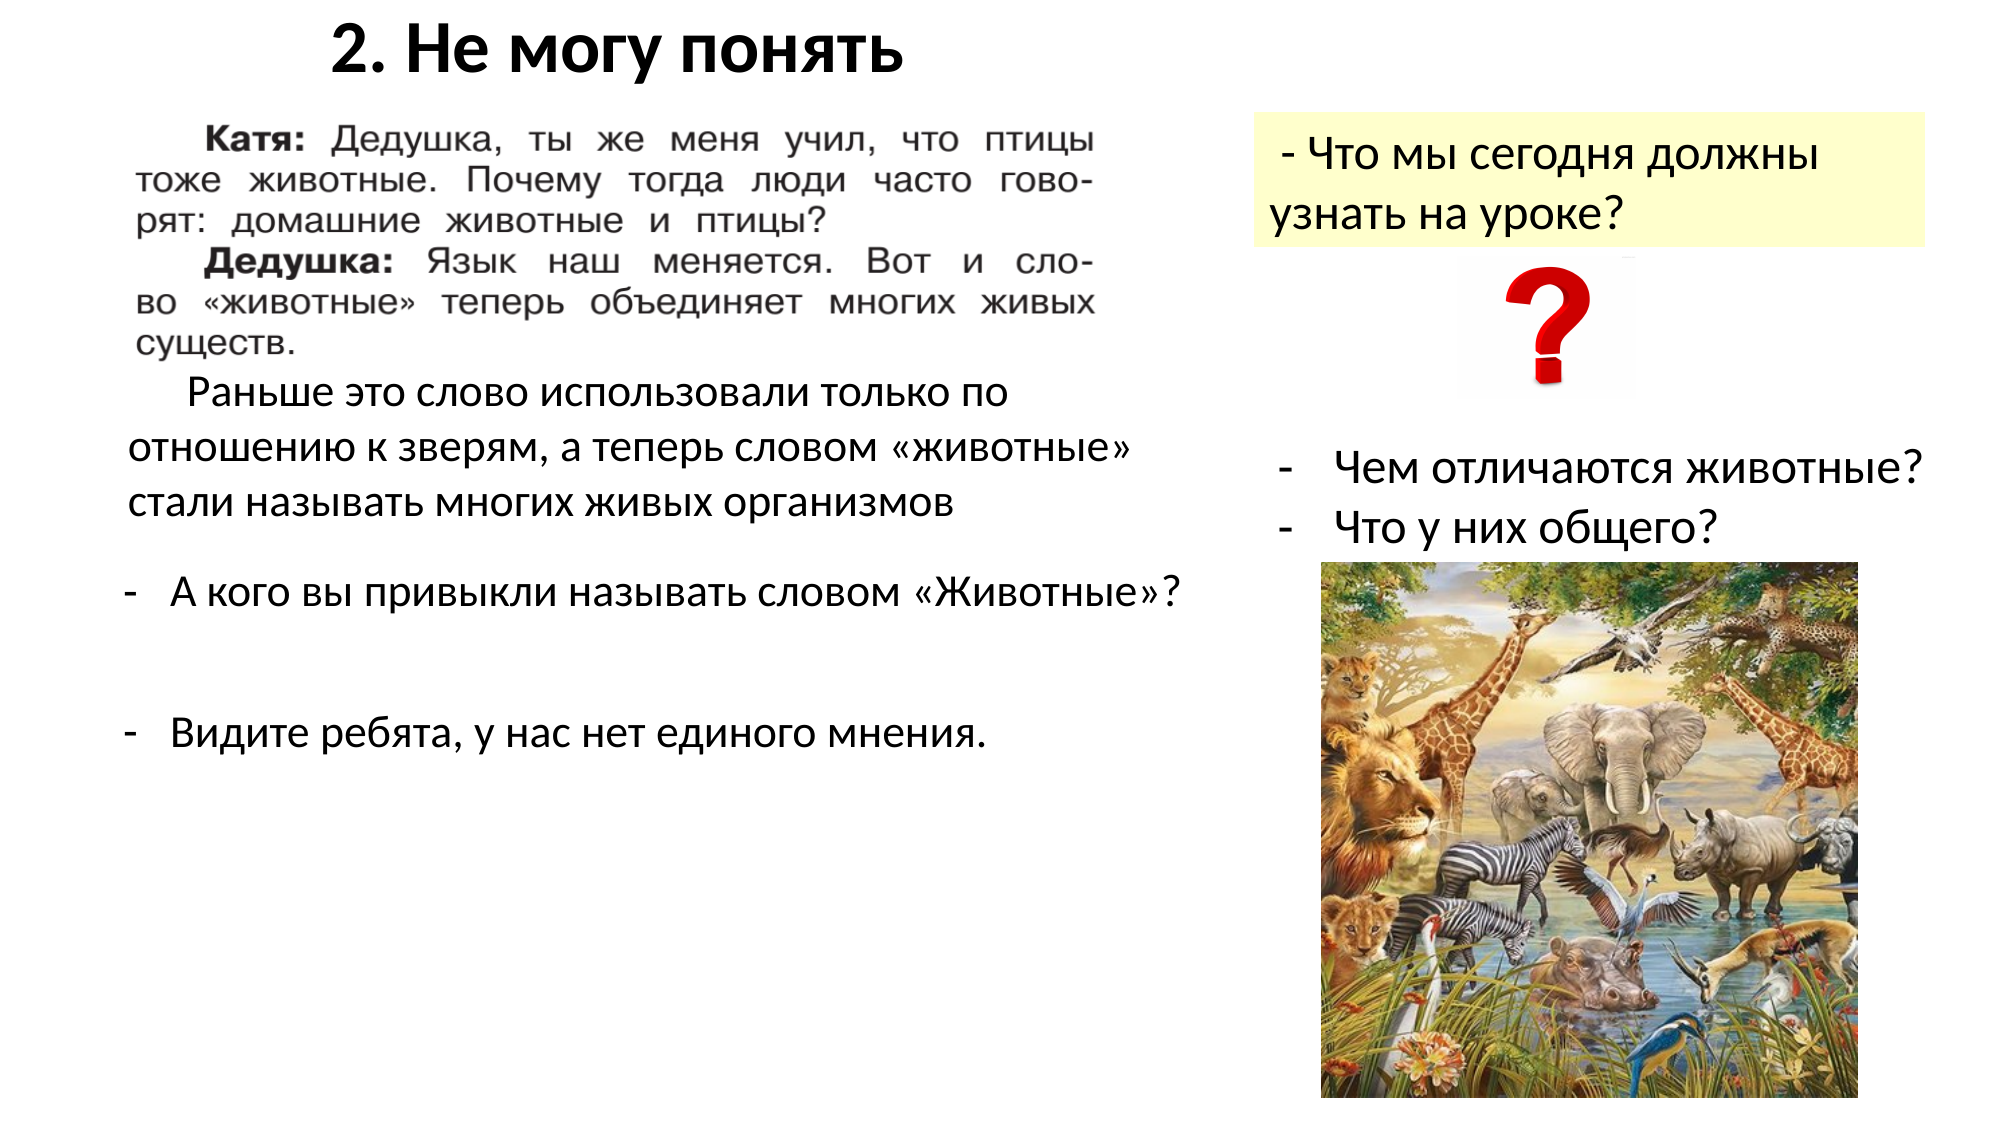

# 2. Не могу понять
 - Что мы сегодня должны узнать на уроке?
Раньше это слово использовали только по отношению к зверям, а теперь словом «животные» стали называть многих живых организмов
Чем отличаются животные?
Что у них общего?
А кого вы привыкли называть словом «Животные»?
Видите ребята, у нас нет единого мнения.